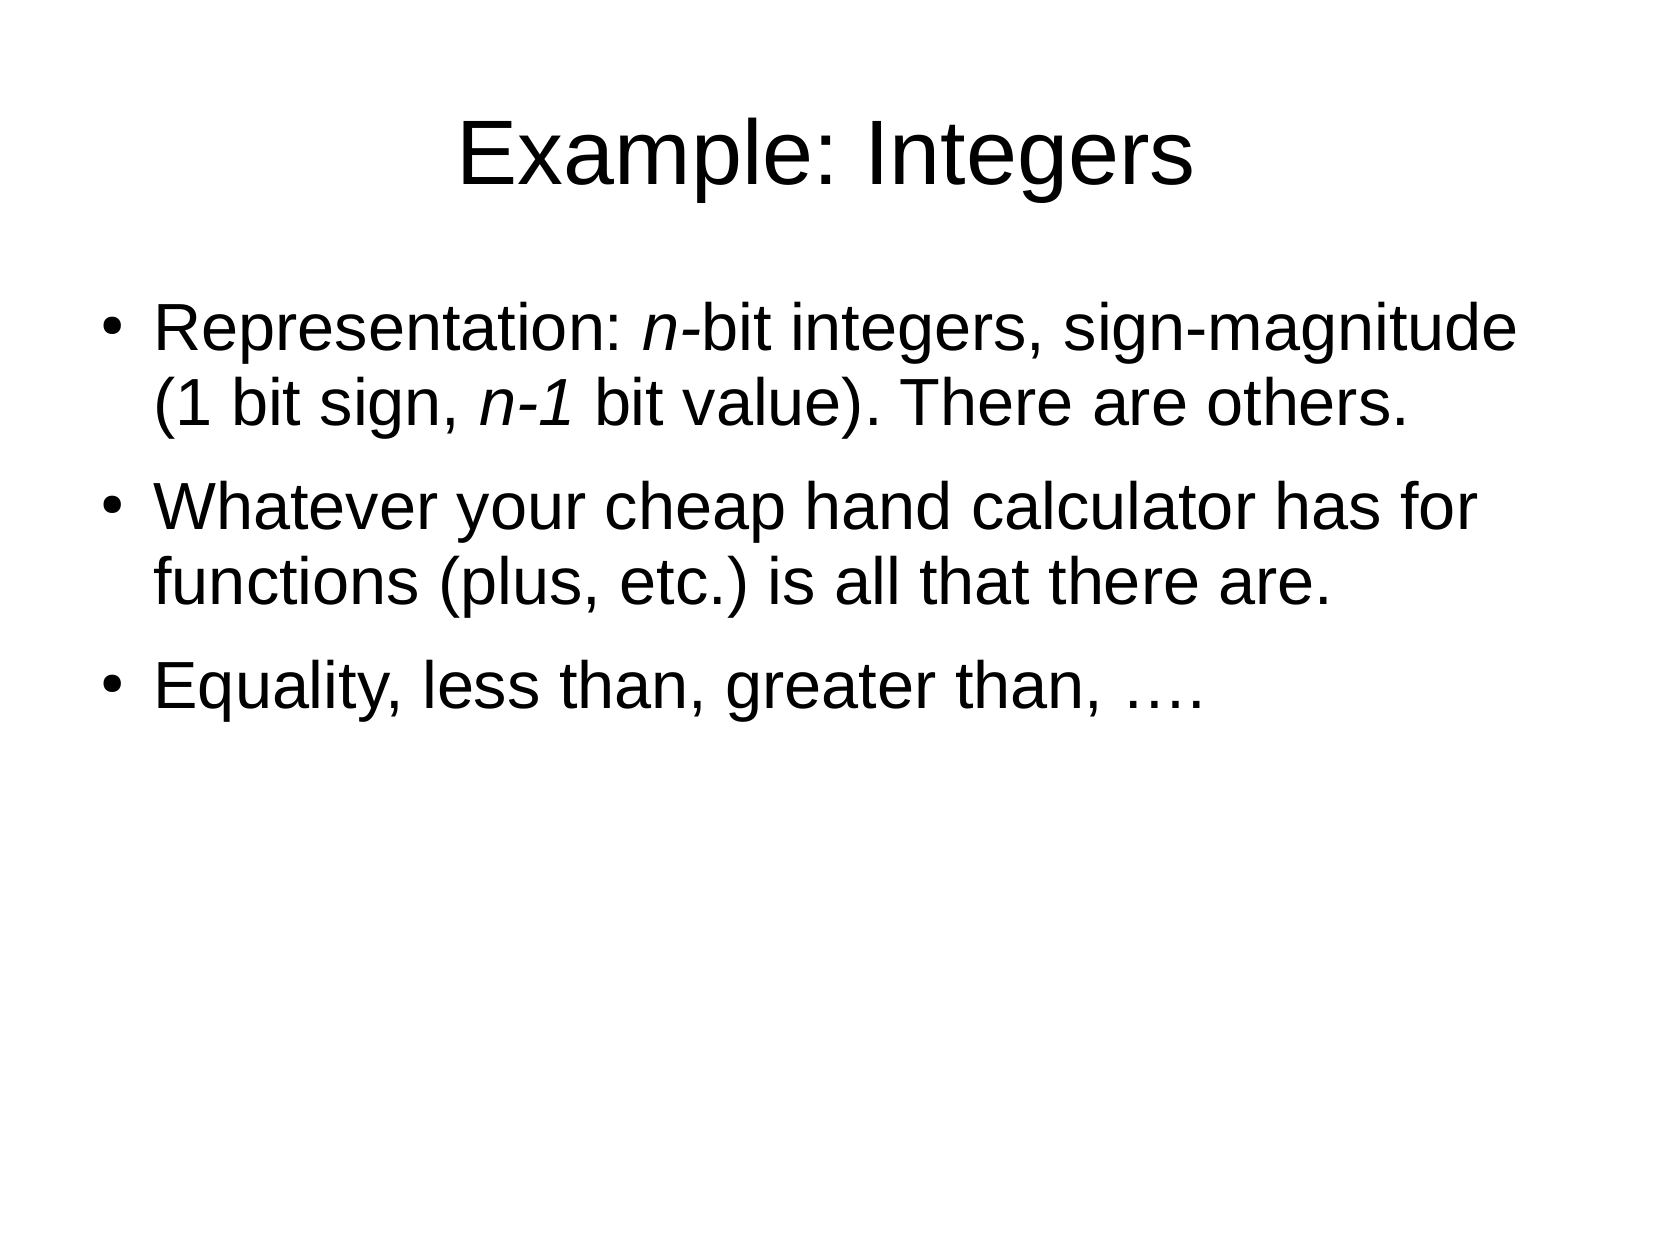

# Example: Integers
Representation: n-bit integers, sign-magnitude (1 bit sign, n-1 bit value). There are others.
Whatever your cheap hand calculator has for functions (plus, etc.) is all that there are.
Equality, less than, greater than, ….